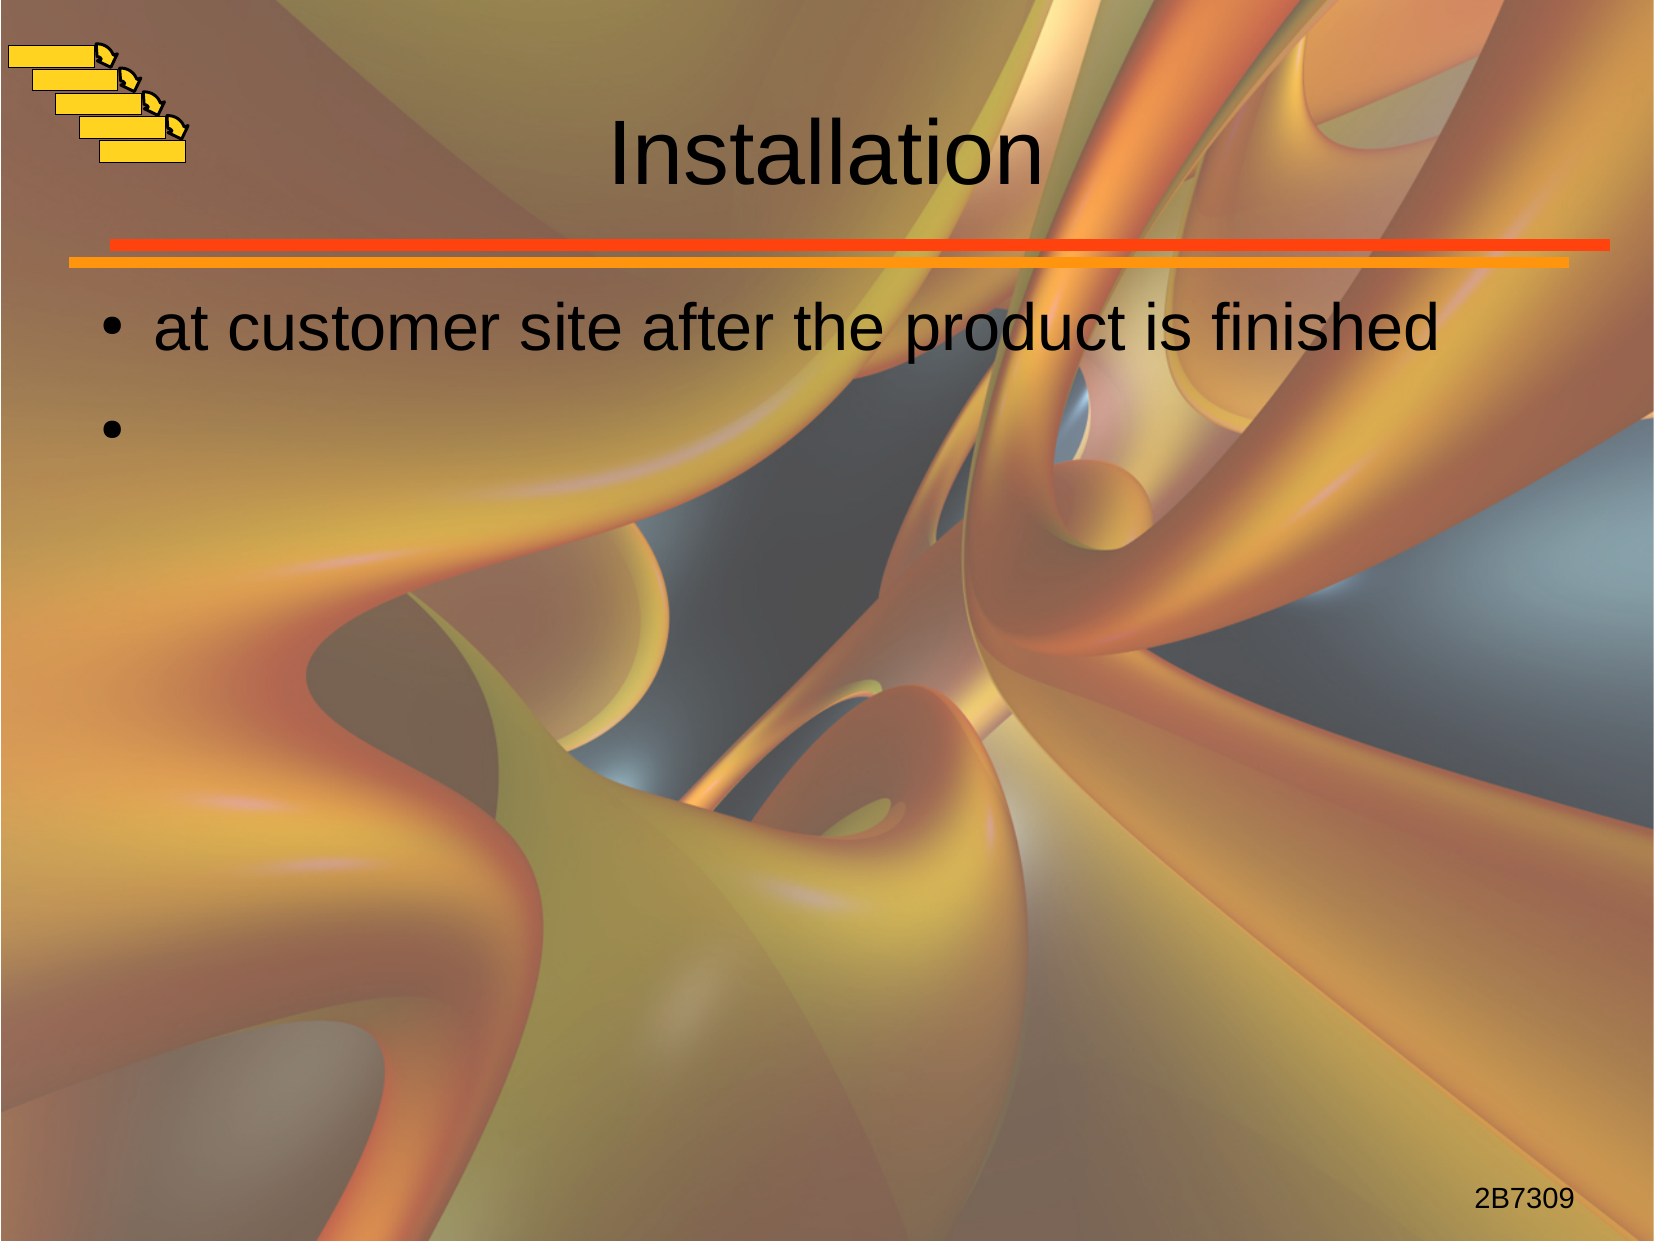

# Installation
at customer site after the product is finished